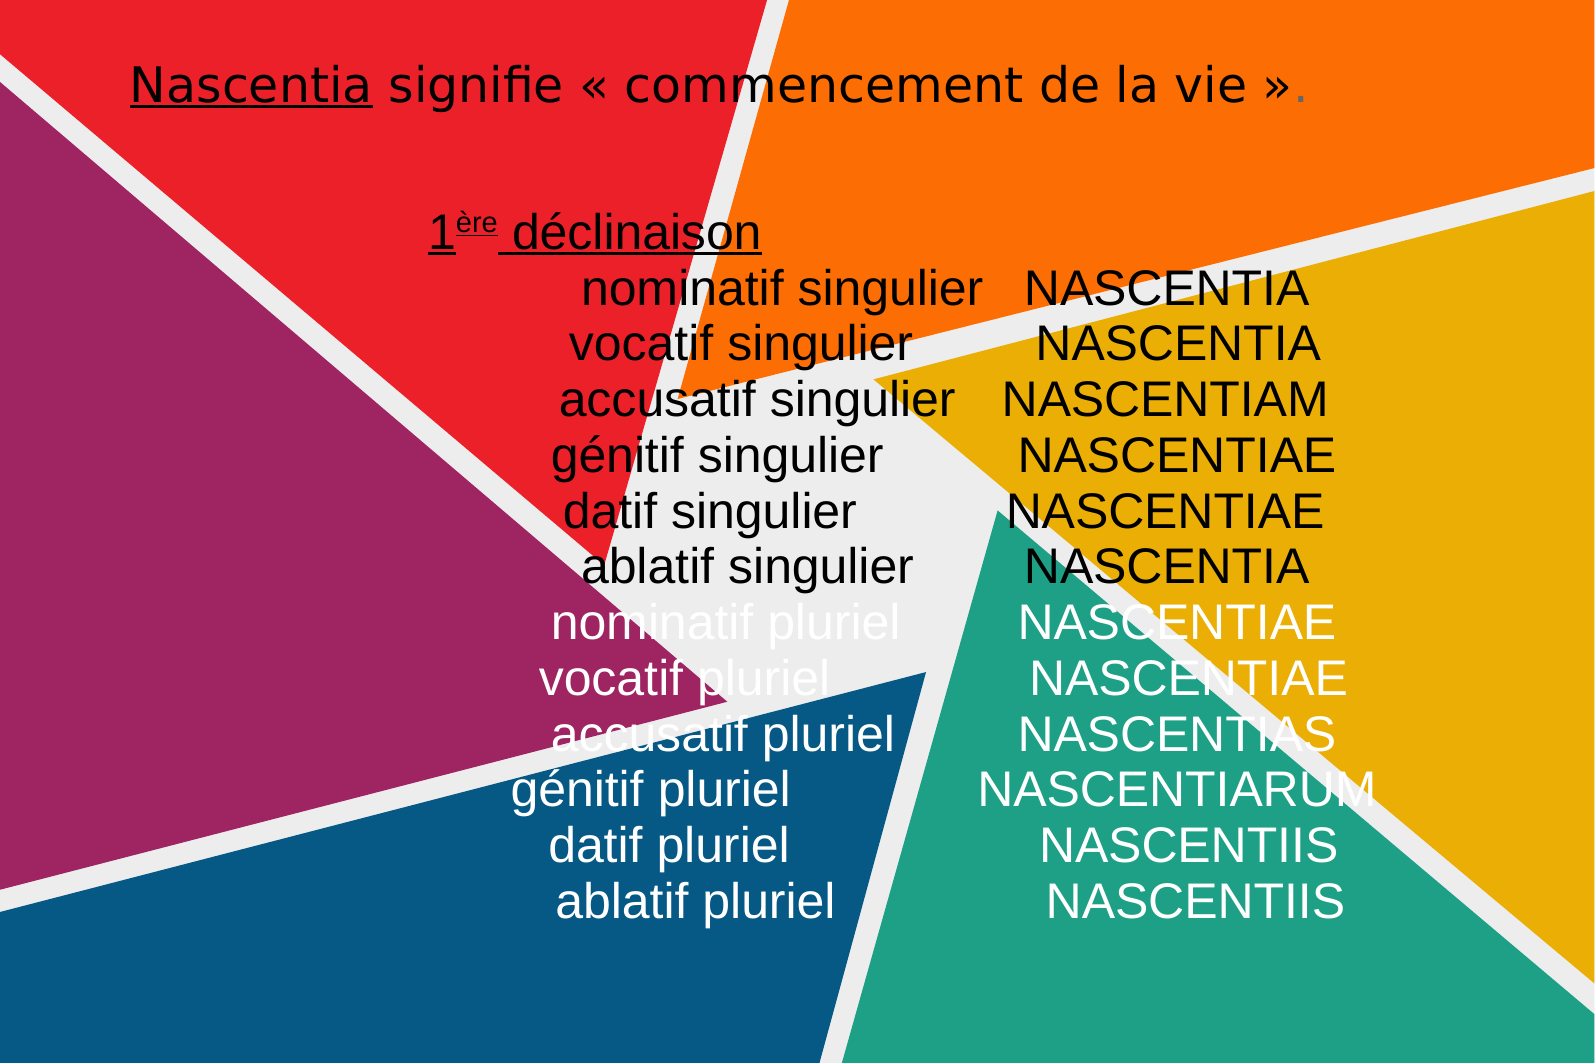

# Nascentia signifie « commencement de la vie ».
1ère déclinaison
nominatif singulier	NASCENTIA
vocatif singulier	 NASCENTIA
accusatif singulier	NASCENTIAM
génitif singulier	 NASCENTIAE
datif singulier 	NASCENTIAE
ablatif singulier 	NASCENTIA
nominatif pluriel	 NASCENTIAE
vocatif pluriel	 NASCENTIAE
accusatif pluriel	 NASCENTIAS
génitif pluriel 	 NASCENTIARUM
datif pluriel	 NASCENTIIS
ablatif pluriel	 NASCENTIIS